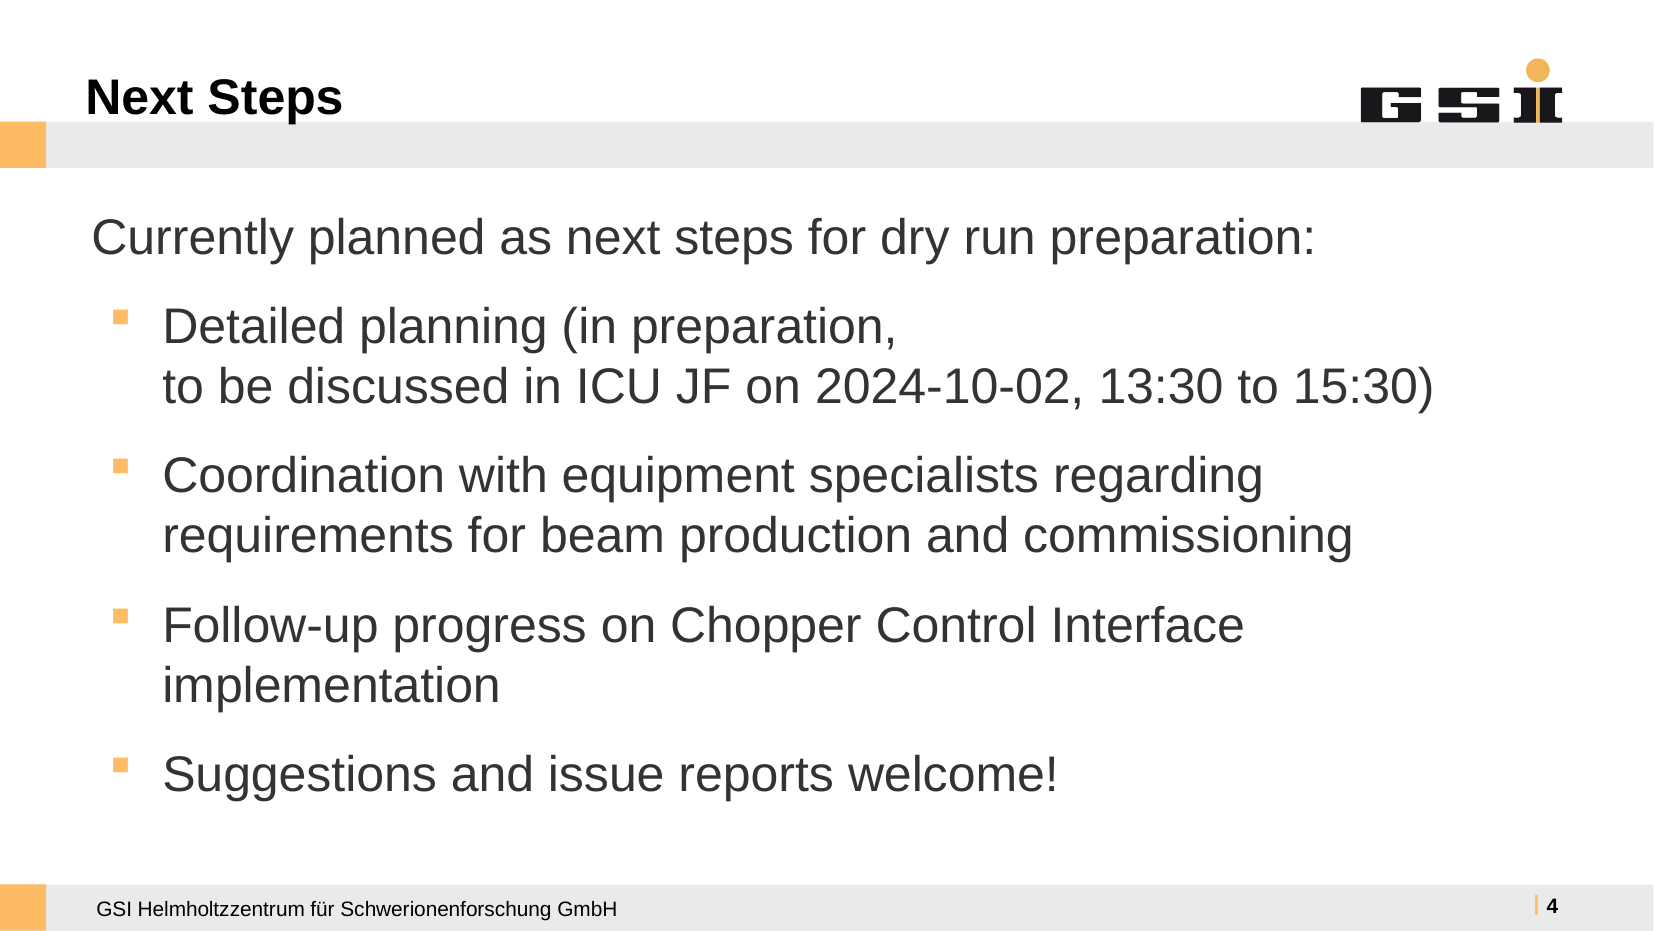

# Next Steps
Currently planned as next steps for dry run preparation:
Detailed planning (in preparation,
to be discussed in ICU JF on 2024-10-02, 13:30 to 15:30)
Coordination with equipment specialists regarding requirements for beam production and commissioning
Follow-up progress on Chopper Control Interface implementation
Suggestions and issue reports welcome!